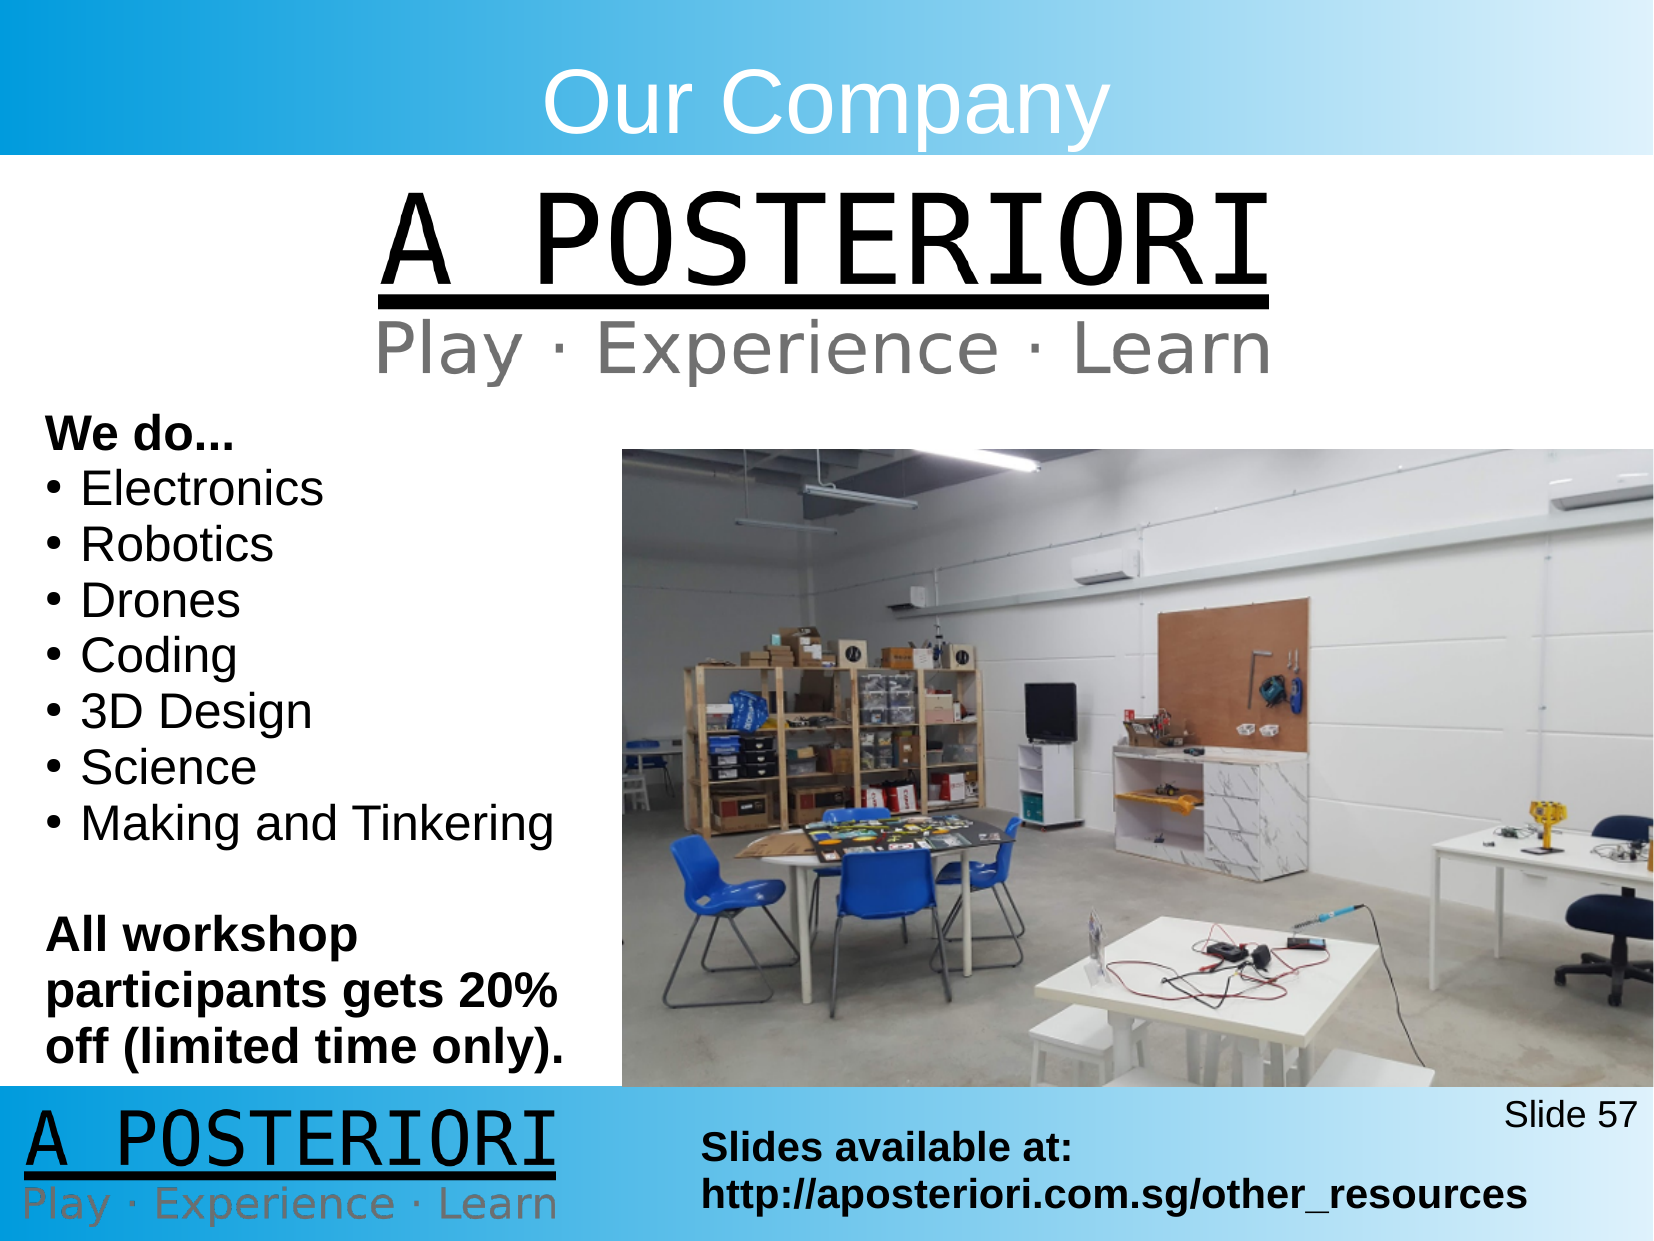

# Our Company
We do...
Electronics
Robotics
Drones
Coding
3D Design
Science
Making and Tinkering
All workshop participants gets 20% off (limited time only).